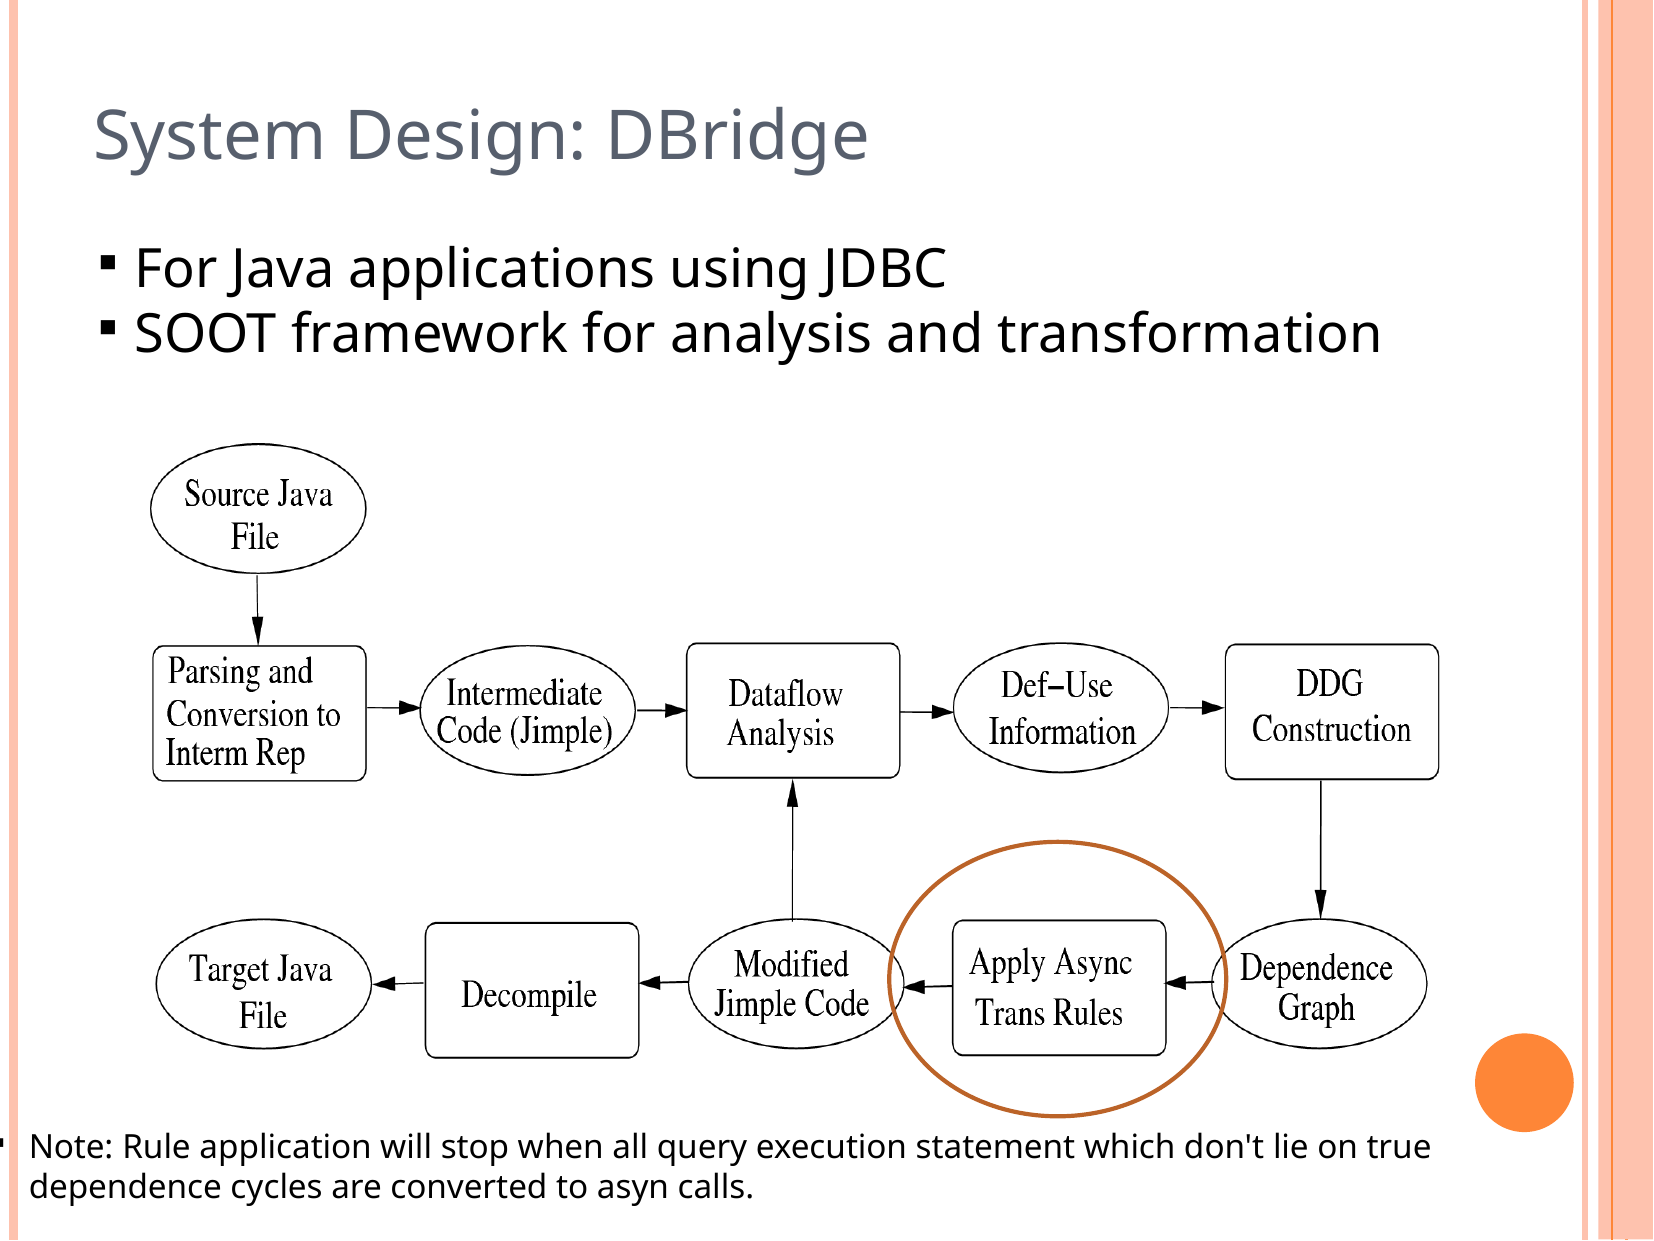

System Design: DBridge
For Java applications using JDBC
SOOT framework for analysis and transformation
Note: Rule application will stop when all query execution statement which don't lie on true dependence cycles are converted to asyn calls.